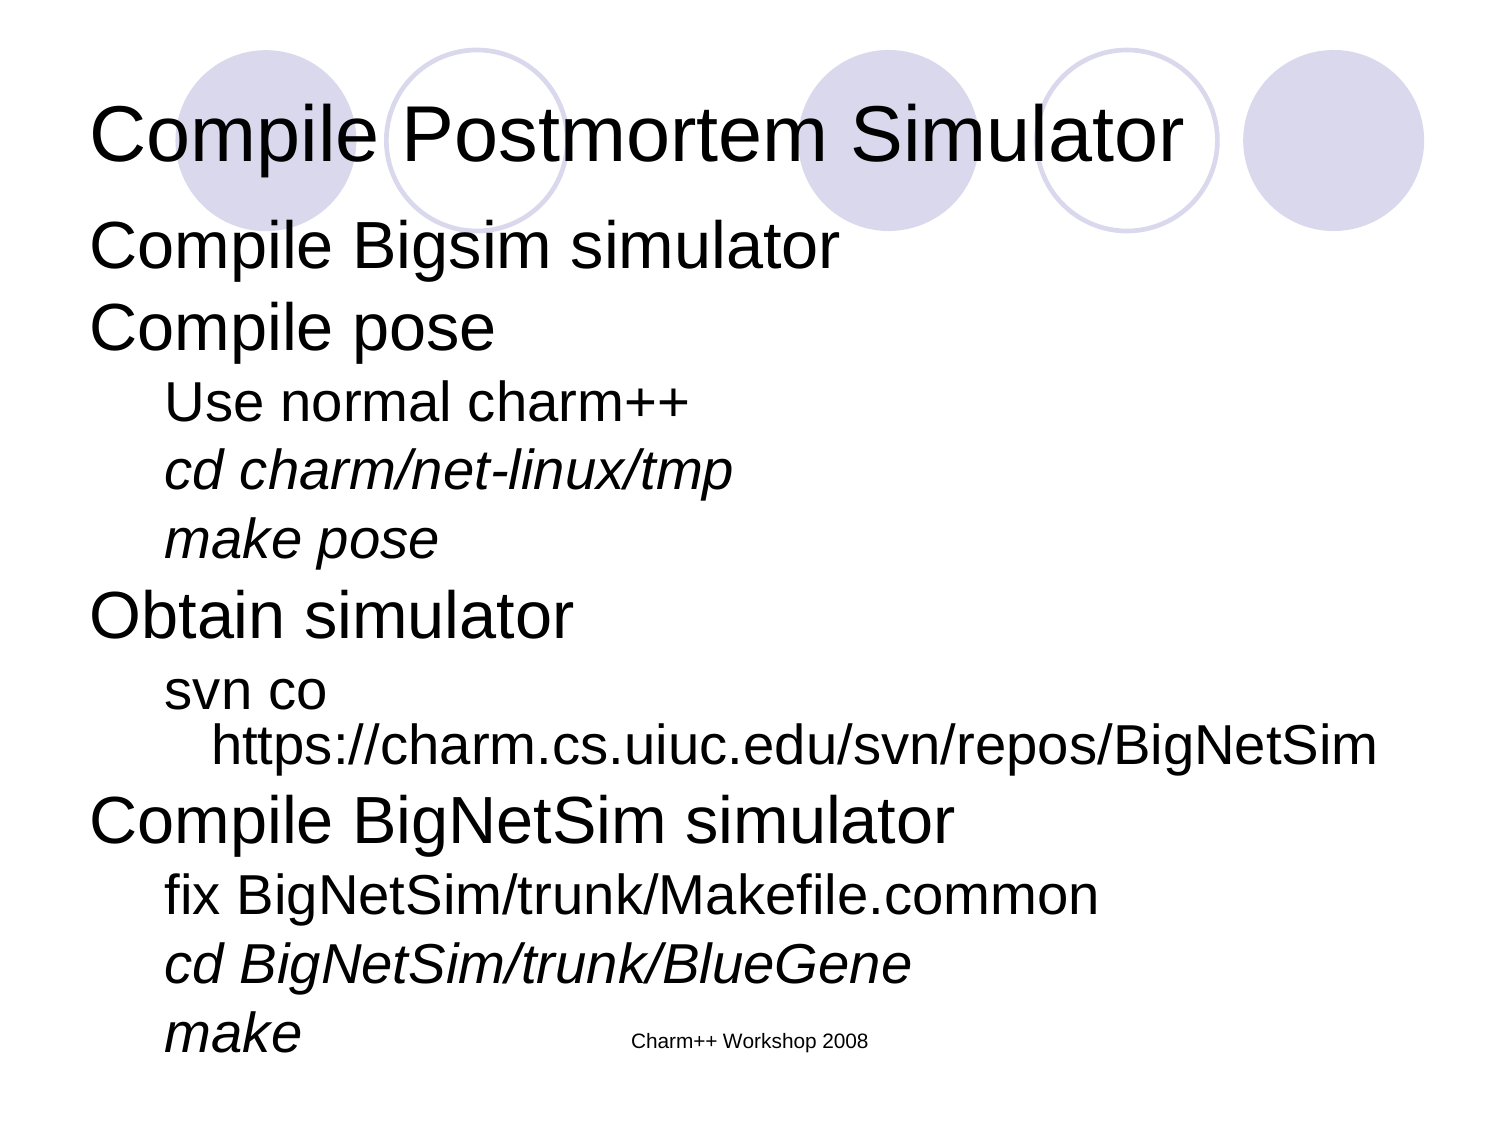

# Compile Postmortem Simulator
Compile Bigsim simulator
Compile pose
Use normal charm++
cd charm/net-linux/tmp
make pose
Obtain simulator
svn co https://charm.cs.uiuc.edu/svn/repos/BigNetSim
Compile BigNetSim simulator
fix BigNetSim/trunk/Makefile.common
cd BigNetSim/trunk/BlueGene
make
Charm++ Workshop 2008